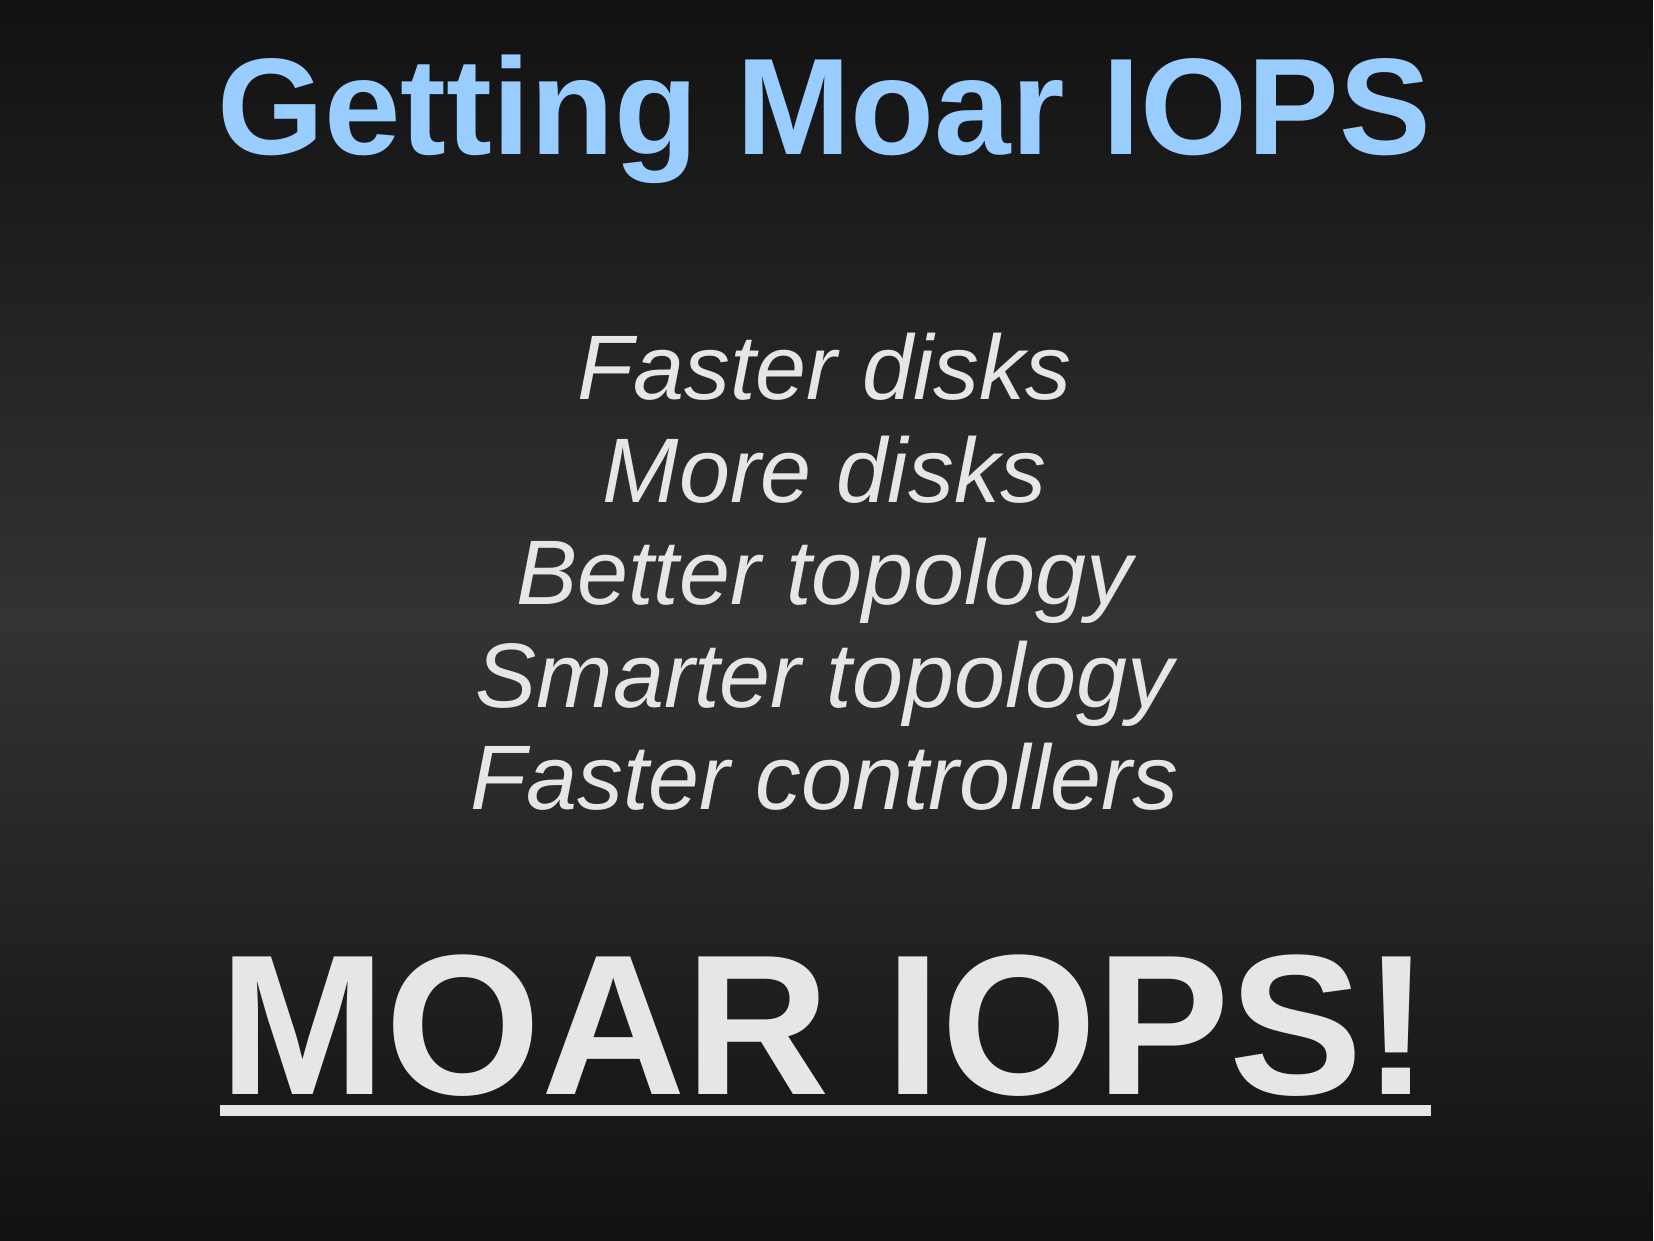

# Getting Moar IOPS
Faster disks
More disks
Better topology
Smarter topology
Faster controllers
MOAR IOPS!